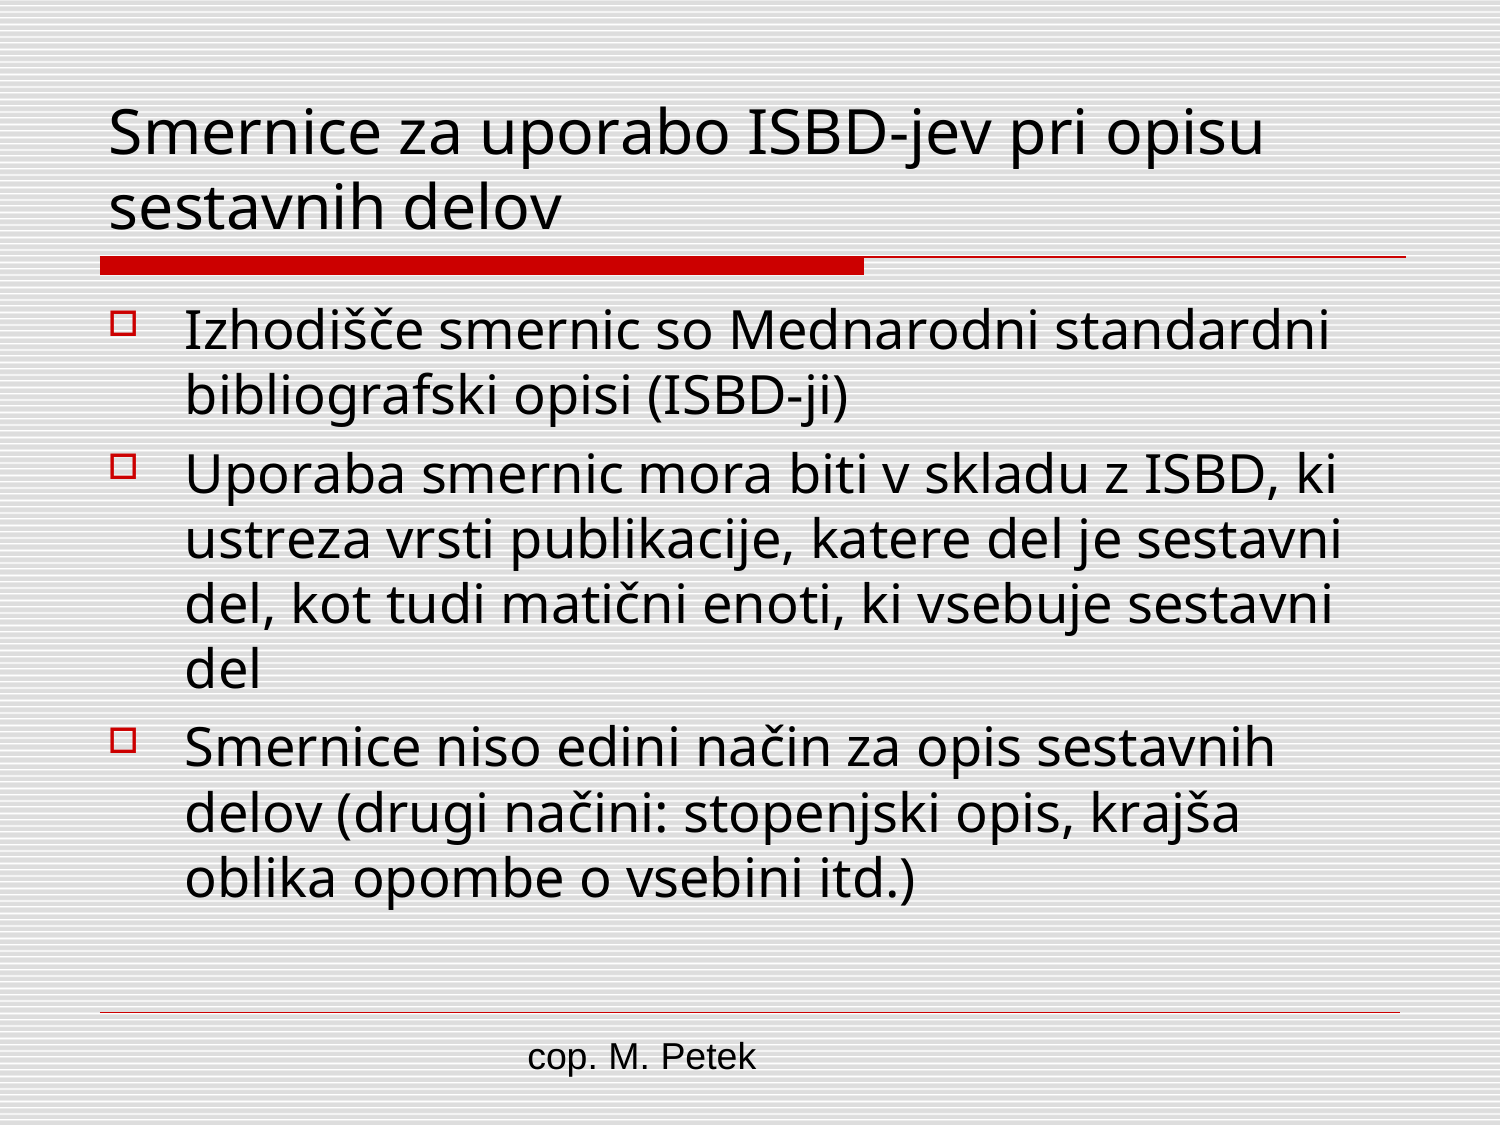

# Smernice za uporabo ISBD-jev pri opisu sestavnih delov
Izhodišče smernic so Mednarodni standardni bibliografski opisi (ISBD-ji)
Uporaba smernic mora biti v skladu z ISBD, ki ustreza vrsti publikacije, katere del je sestavni del, kot tudi matični enoti, ki vsebuje sestavni del
Smernice niso edini način za opis sestavnih delov (drugi načini: stopenjski opis, krajša oblika opombe o vsebini itd.)
cop. M. Petek